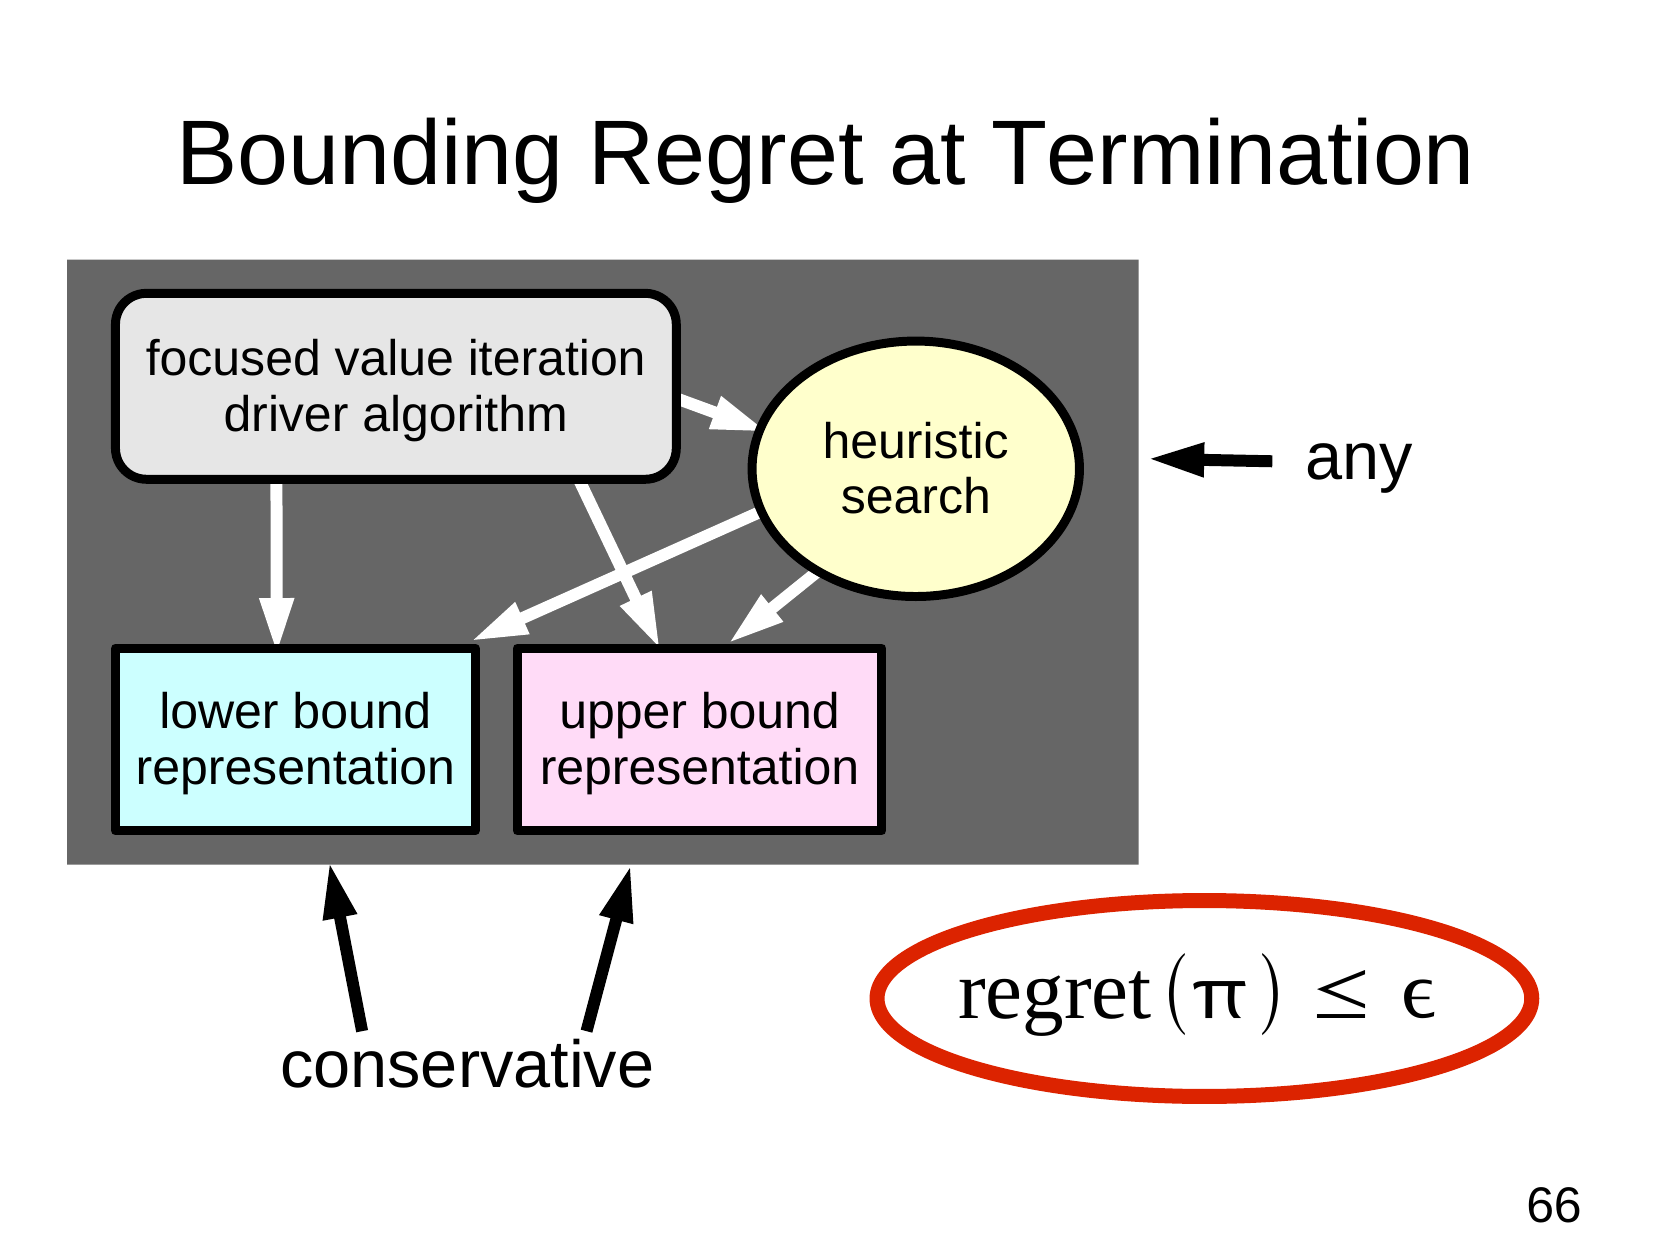

# Bounding Regret at Termination
focused value iteration
driver algorithm
heuristic
search
any
lower bound
representation
upper bound
representation
conservative